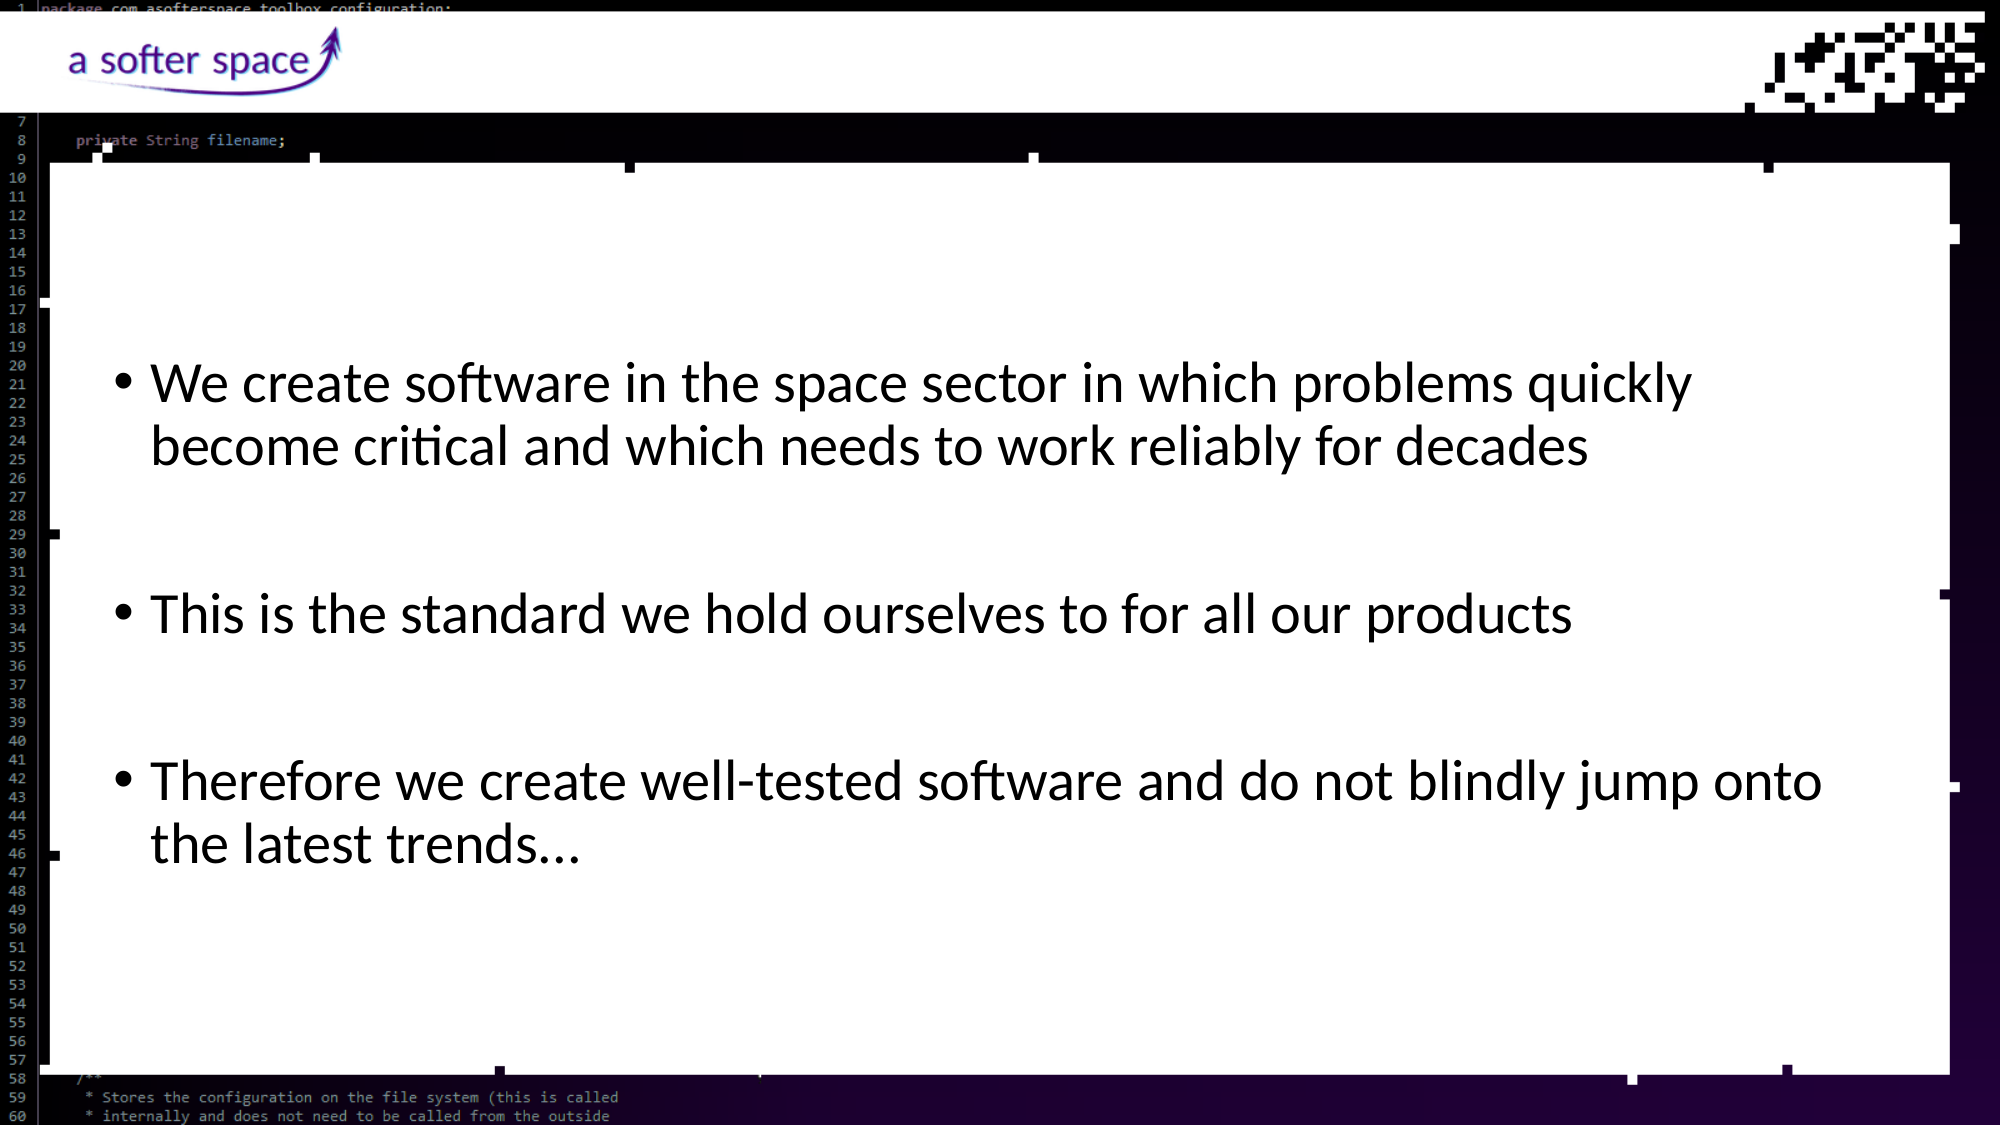

# We create software in the space sector in which problems quickly become critical and which needs to work reliably for decades
This is the standard we hold ourselves to for all our products
Therefore we create well-tested software and do not blindly jump onto the latest trends...